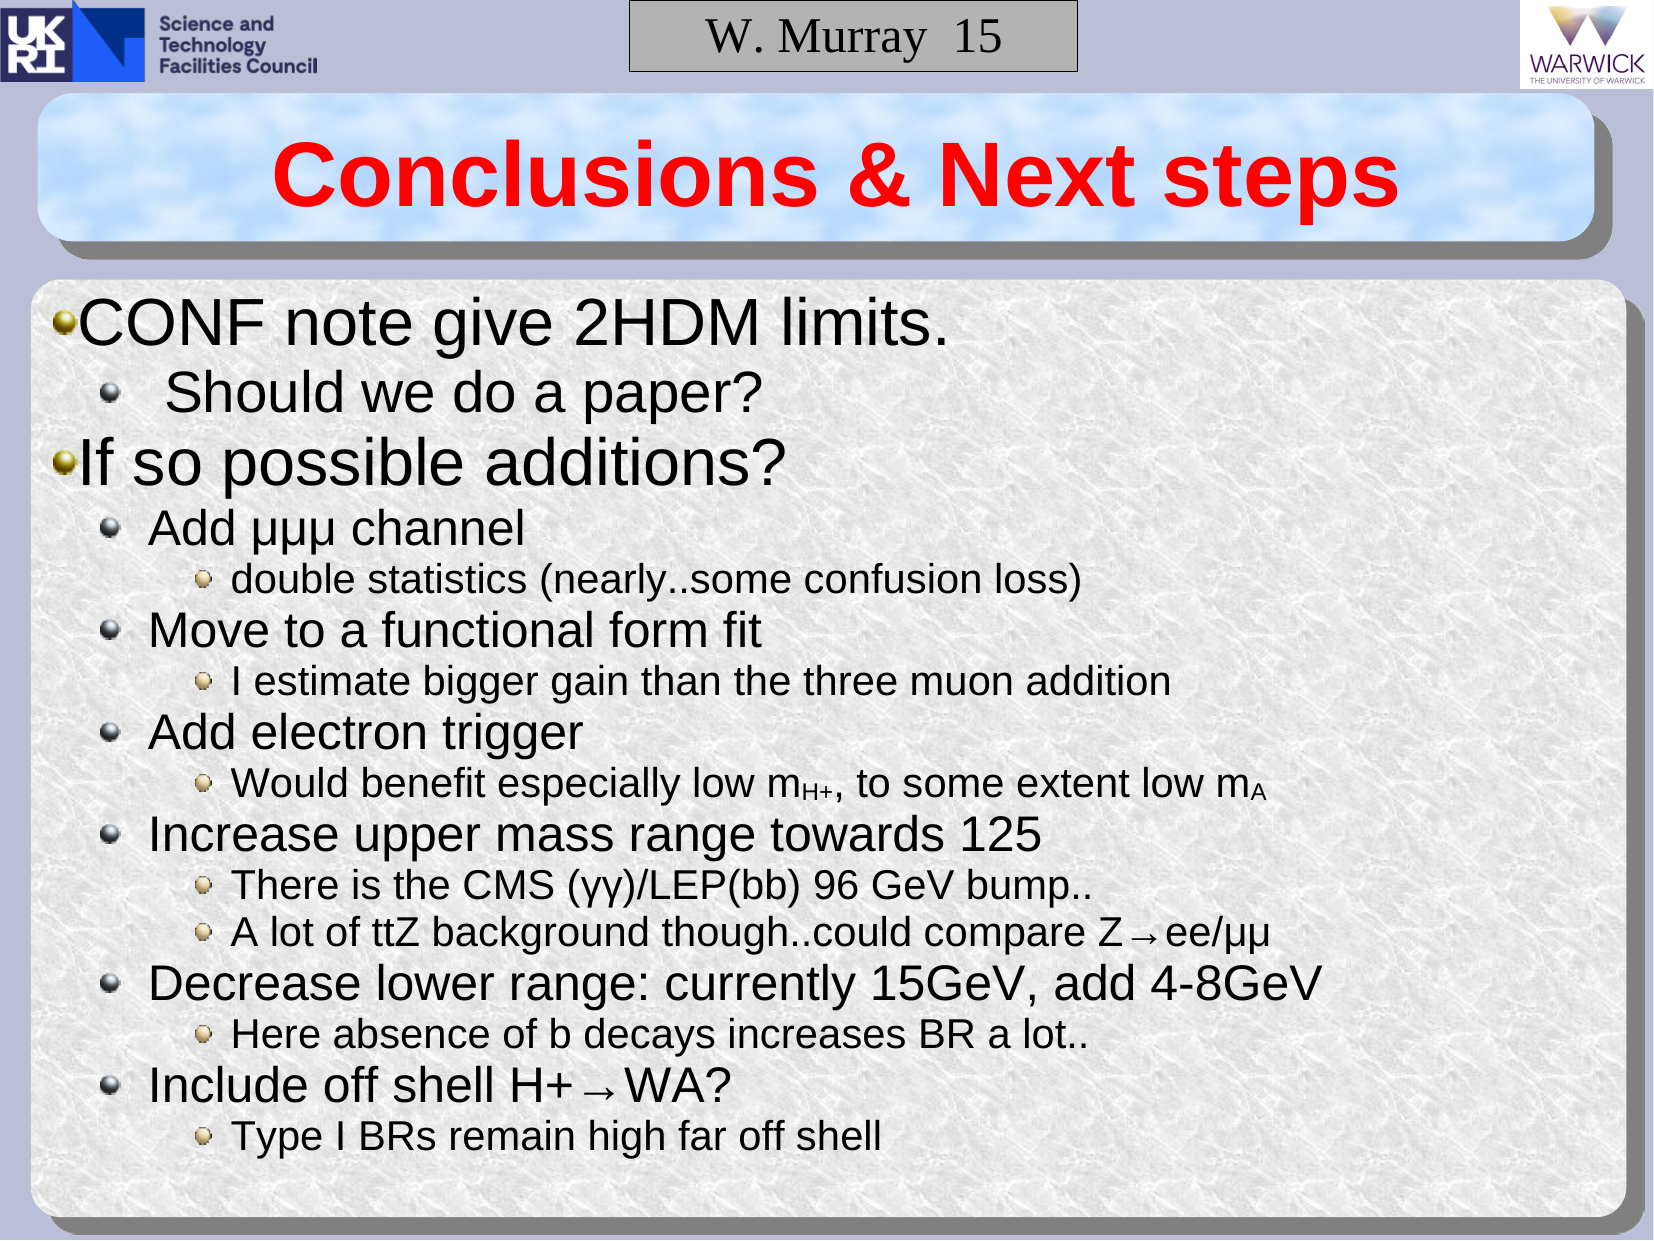

# Conclusions & Next steps
CONF note give 2HDM limits.
 Should we do a paper?
If so possible additions?
Add μμμ channel
double statistics (nearly..some confusion loss)
Move to a functional form fit
I estimate bigger gain than the three muon addition
Add electron trigger
Would benefit especially low mH+, to some extent low mA
Increase upper mass range towards 125
There is the CMS (γγ)/LEP(bb) 96 GeV bump..
A lot of ttZ background though..could compare Z→ee/μμ
Decrease lower range: currently 15GeV, add 4-8GeV
Here absence of b decays increases BR a lot..
Include off shell H+→WA?
Type I BRs remain high far off shell